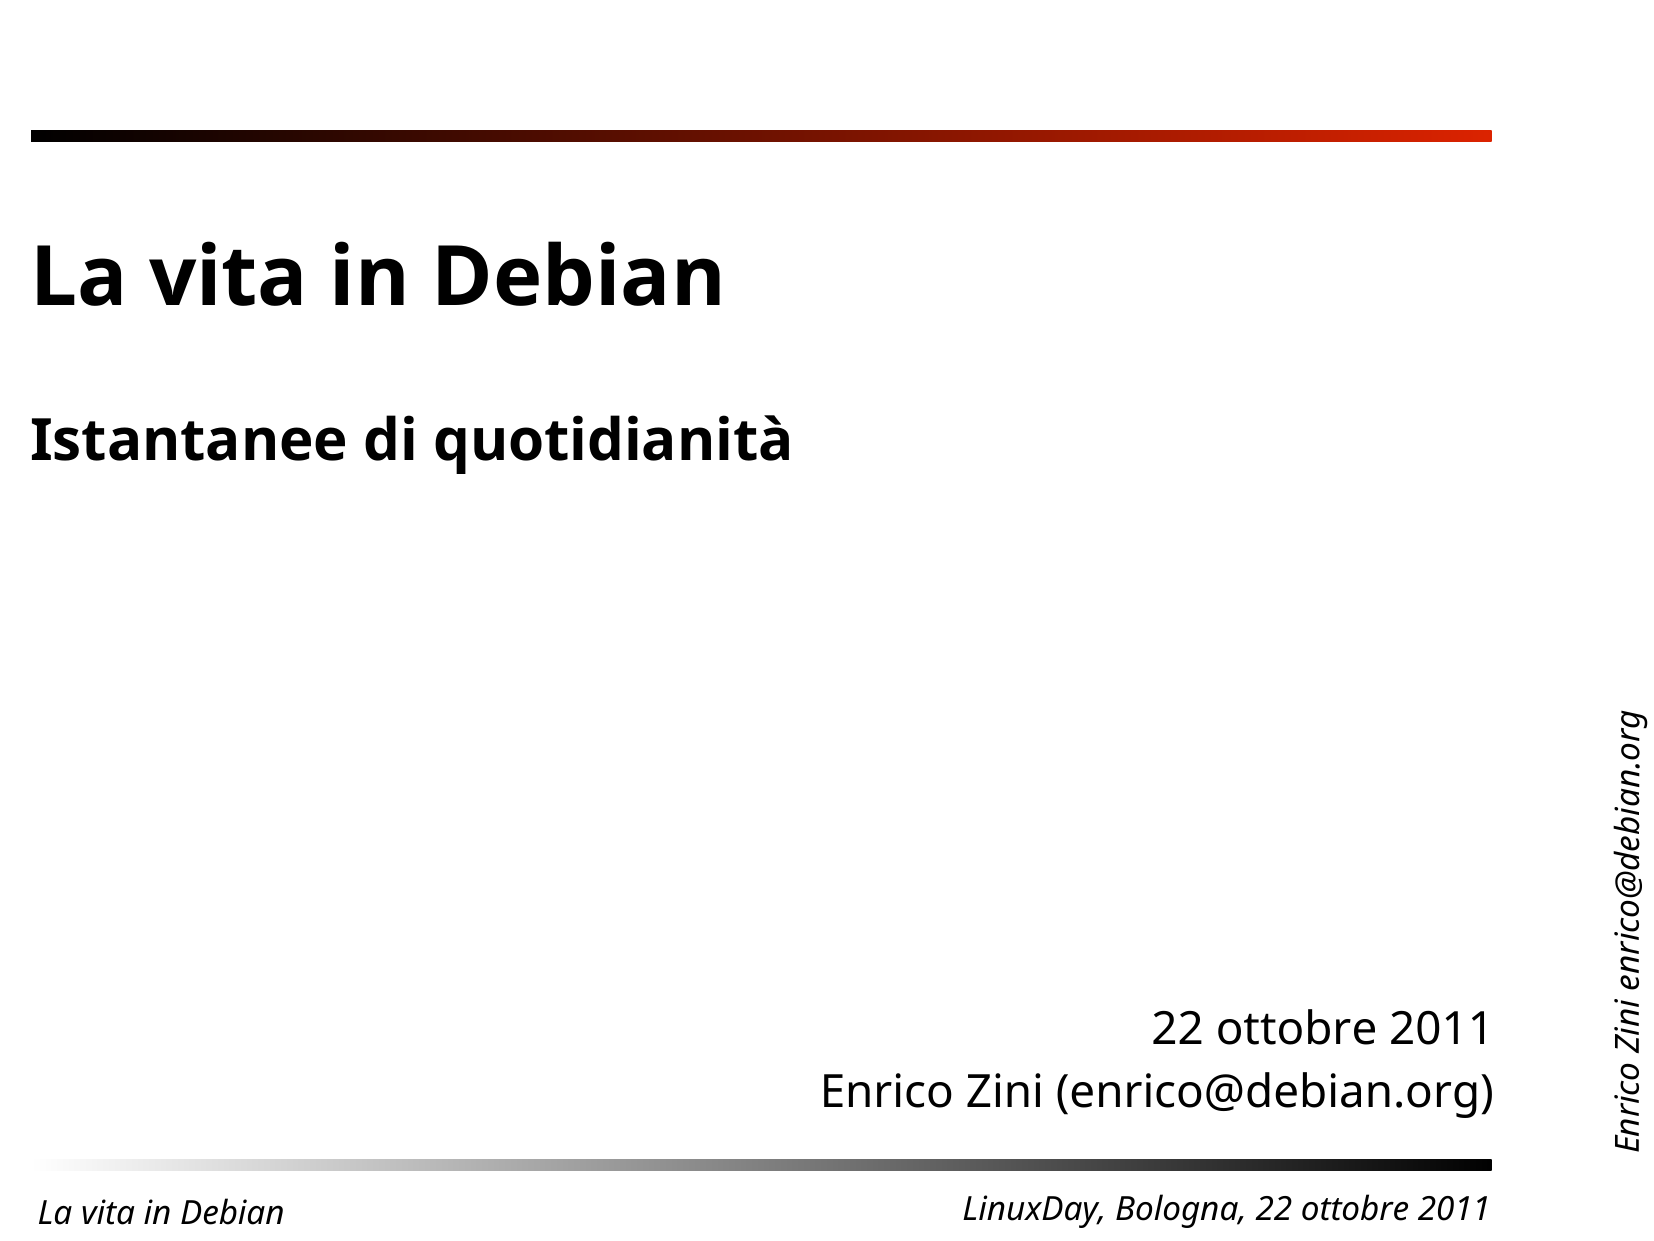

La vita in Debian
Istantanee di quotidianità
22 ottobre 2011
Enrico Zini (enrico@debian.org)